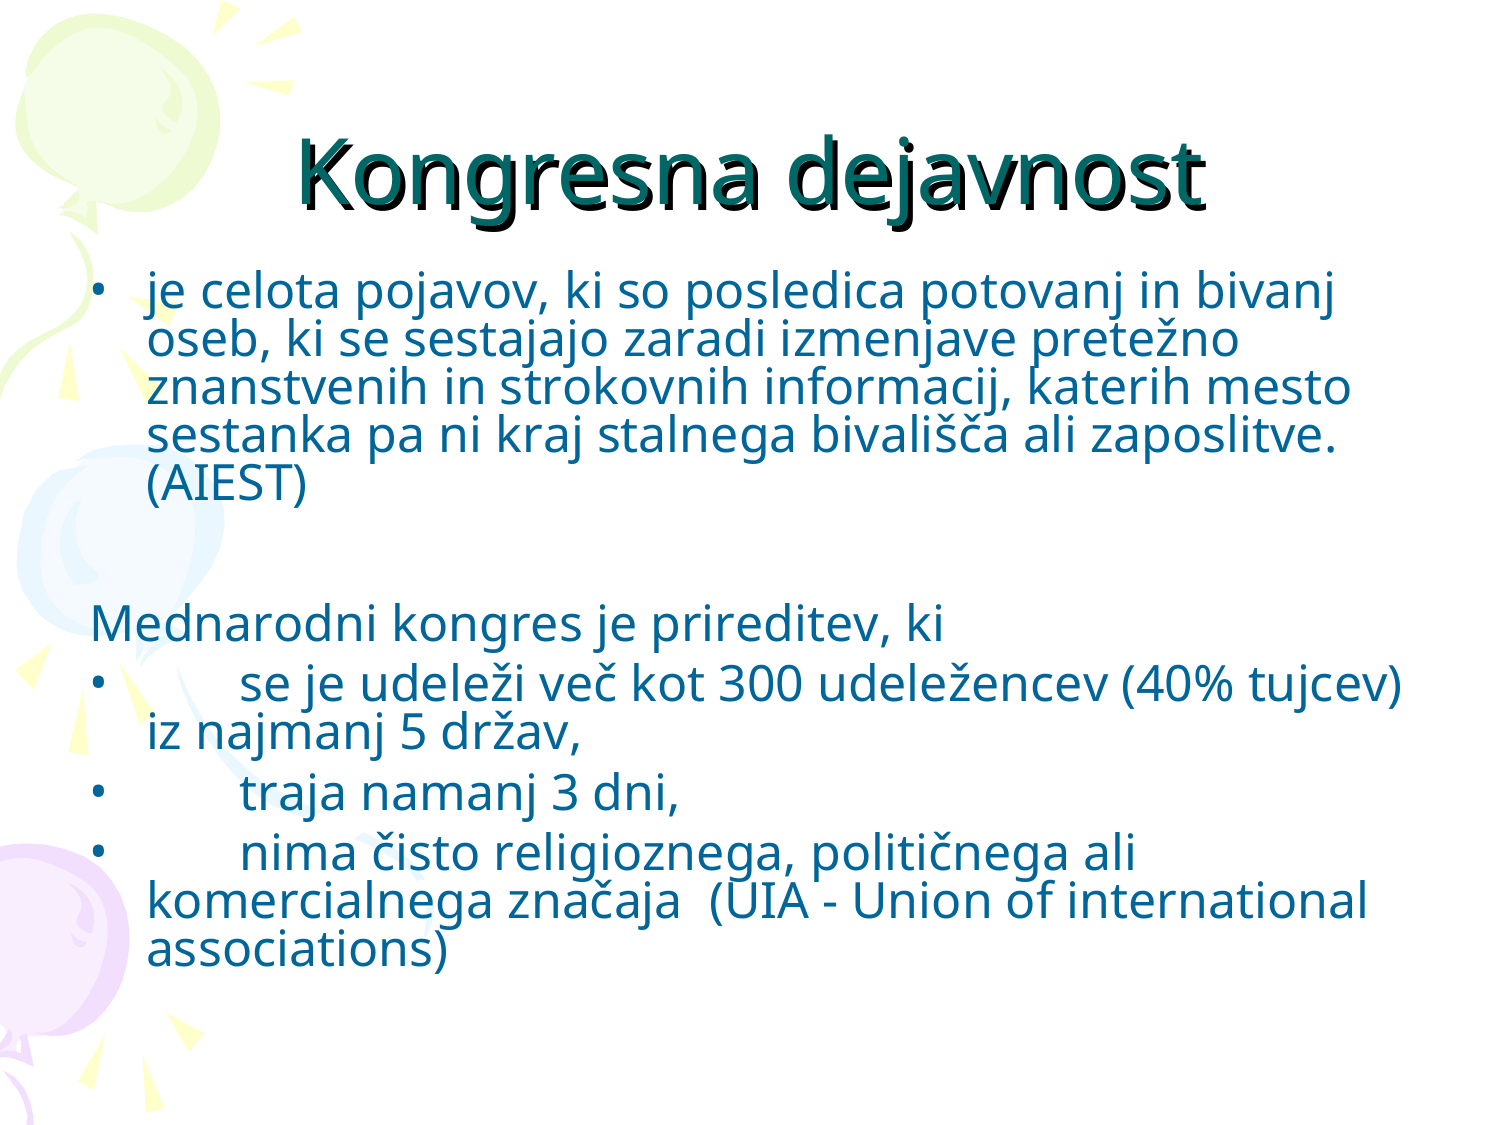

# Kongresna dejavnost
je celota pojavov, ki so posledica potovanj in bivanj oseb, ki se sestajajo zaradi izmenjave pretežno znanstvenih in strokovnih informacij, katerih mesto sestanka pa ni kraj stalnega bivališča ali zaposlitve. (AIEST)
Mednarodni kongres je prireditev, ki
	se je udeleži več kot 300 udeležencev (40% tujcev) iz najmanj 5 držav,
	traja namanj 3 dni,
	nima čisto religioznega, političnega ali komercialnega značaja (UIA - Union of international associations)